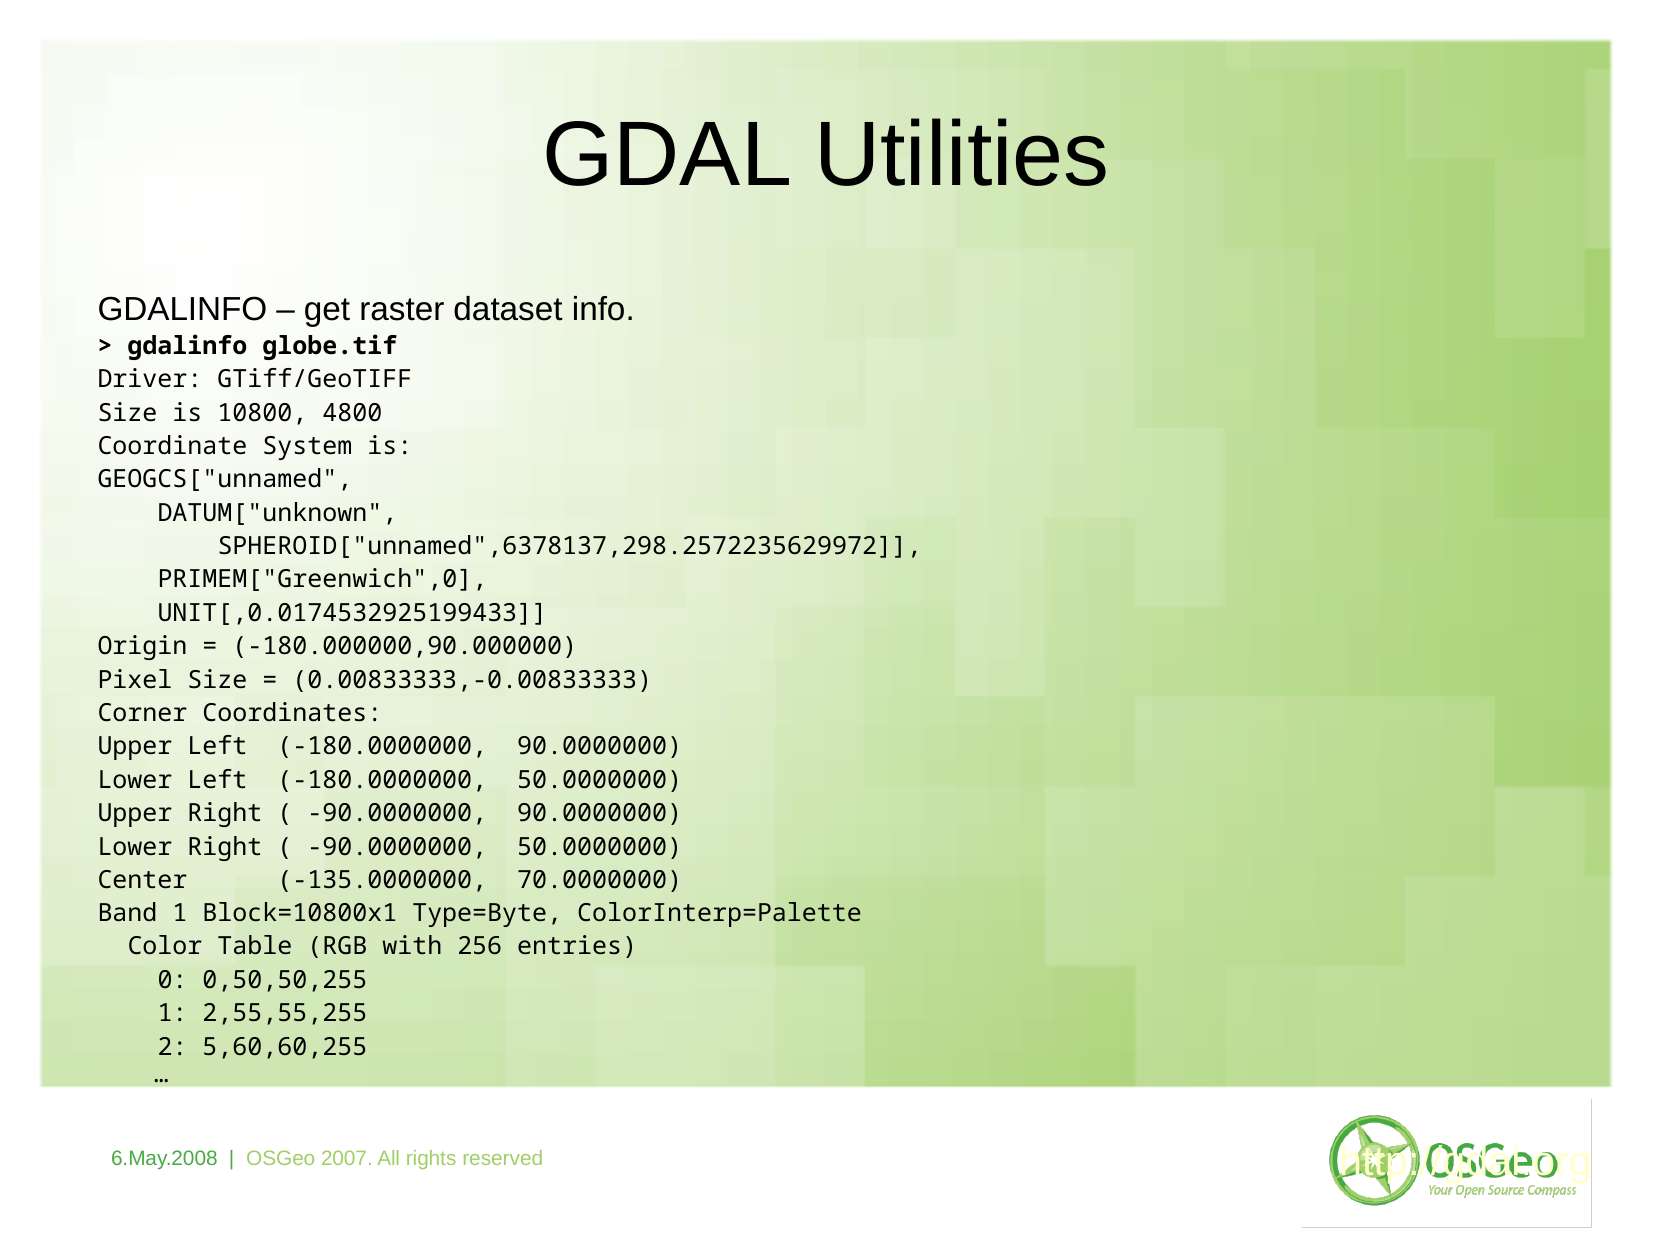

# GDAL Utilities
GDALINFO – get raster dataset info.
> gdalinfo globe.tif
Driver: GTiff/GeoTIFF
Size is 10800, 4800
Coordinate System is:
GEOGCS["unnamed",
 DATUM["unknown",
 SPHEROID["unnamed",6378137,298.2572235629972]],
 PRIMEM["Greenwich",0],
 UNIT[,0.0174532925199433]]
Origin = (-180.000000,90.000000)
Pixel Size = (0.00833333,-0.00833333)
Corner Coordinates:
Upper Left (-180.0000000, 90.0000000)
Lower Left (-180.0000000, 50.0000000)
Upper Right ( -90.0000000, 90.0000000)
Lower Right ( -90.0000000, 50.0000000)
Center (-135.0000000, 70.0000000)
Band 1 Block=10800x1 Type=Byte, ColorInterp=Palette
 Color Table (RGB with 256 entries)
 0: 0,50,50,255
 1: 2,55,55,255
 2: 5,60,60,255
…
http://gdal.org